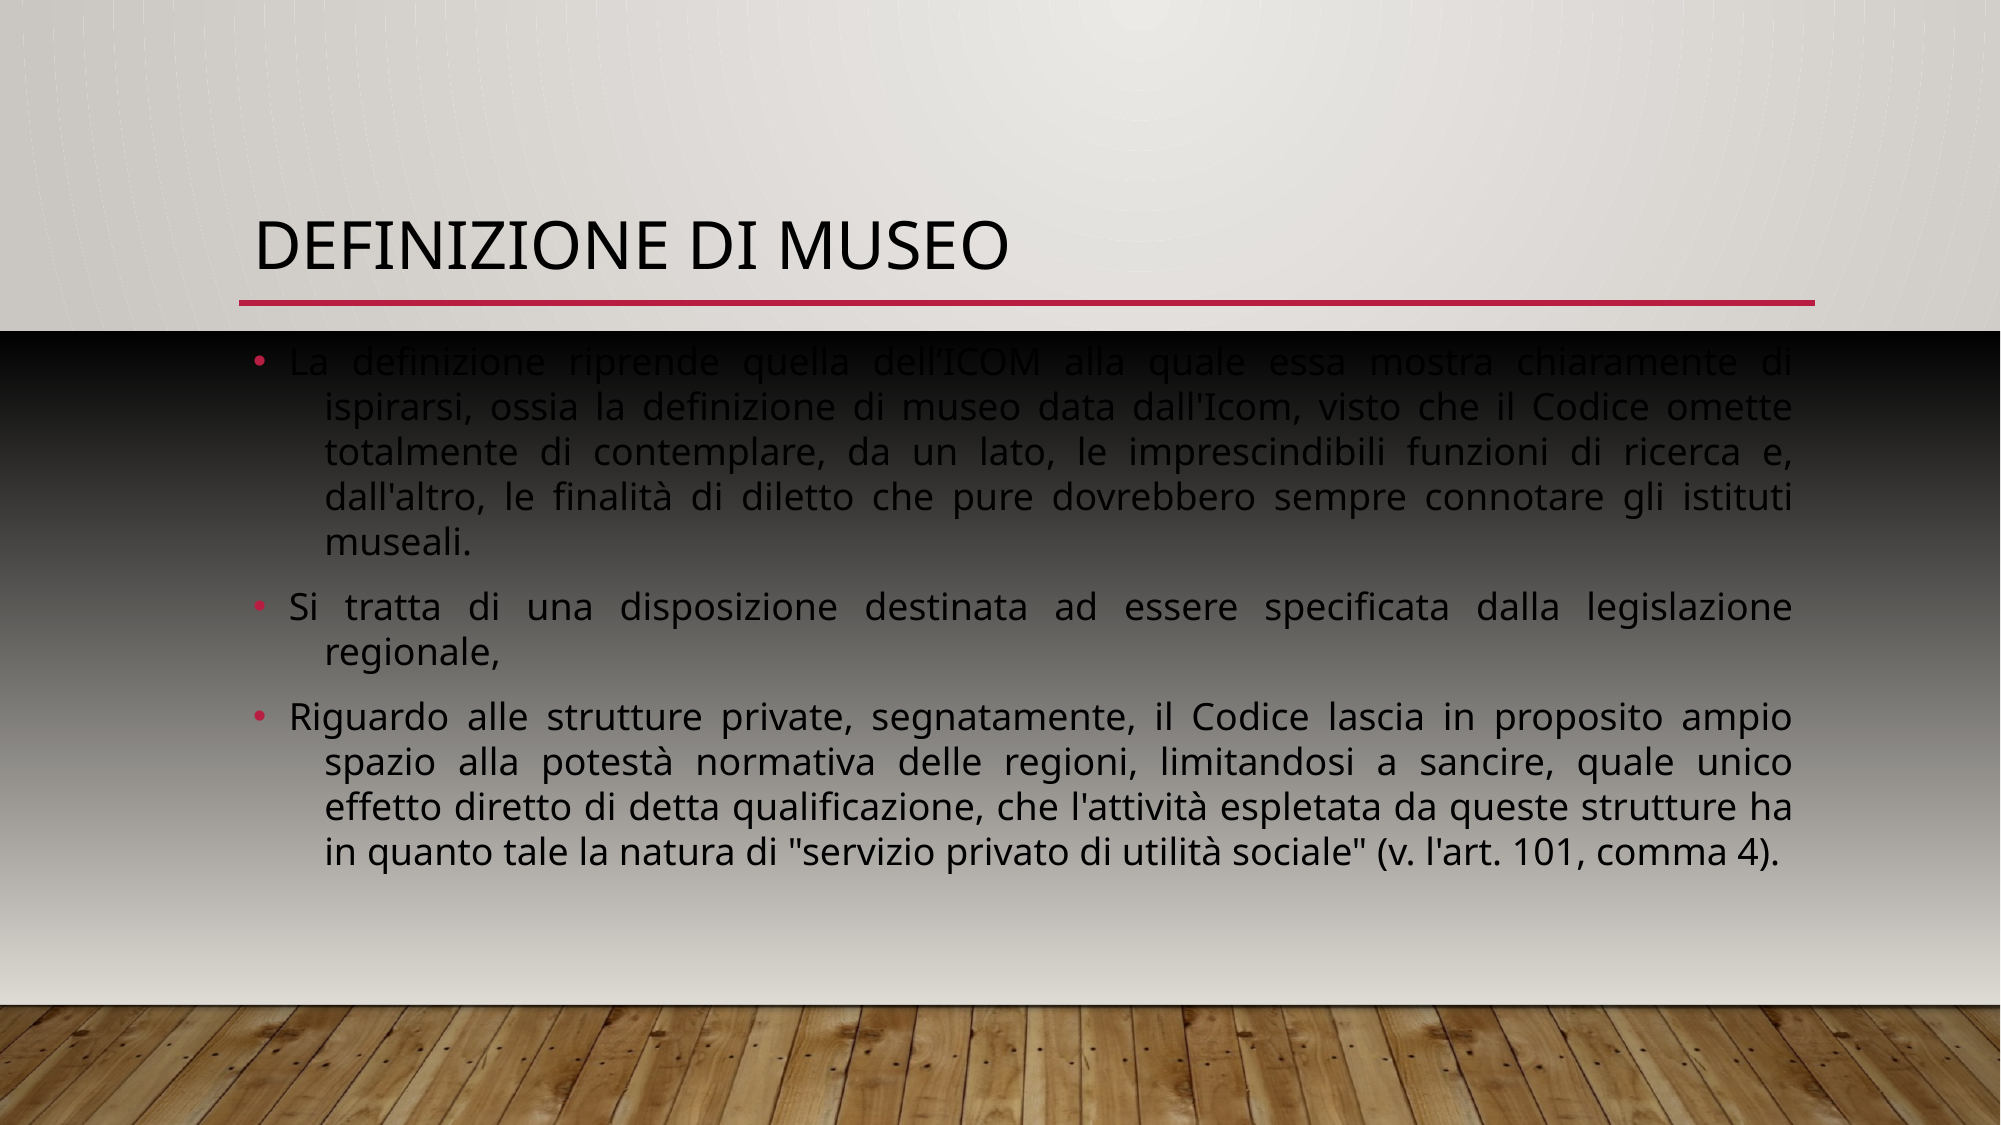

# Definizione di museo
La definizione riprende quella dell’ICOM alla quale essa mostra chiaramente di ispirarsi, ossia la definizione di museo data dall'Icom, visto che il Codice omette totalmente di contemplare, da un lato, le imprescindibili funzioni di ricerca e, dall'altro, le finalità di diletto che pure dovrebbero sempre connotare gli istituti museali.
Si tratta di una disposizione destinata ad essere specificata dalla legislazione regionale,
Riguardo alle strutture private, segnatamente, il Codice lascia in proposito ampio spazio alla potestà normativa delle regioni, limitandosi a sancire, quale unico effetto diretto di detta qualificazione, che l'attività espletata da queste strutture ha in quanto tale la natura di "servizio privato di utilità sociale" (v. l'art. 101, comma 4).